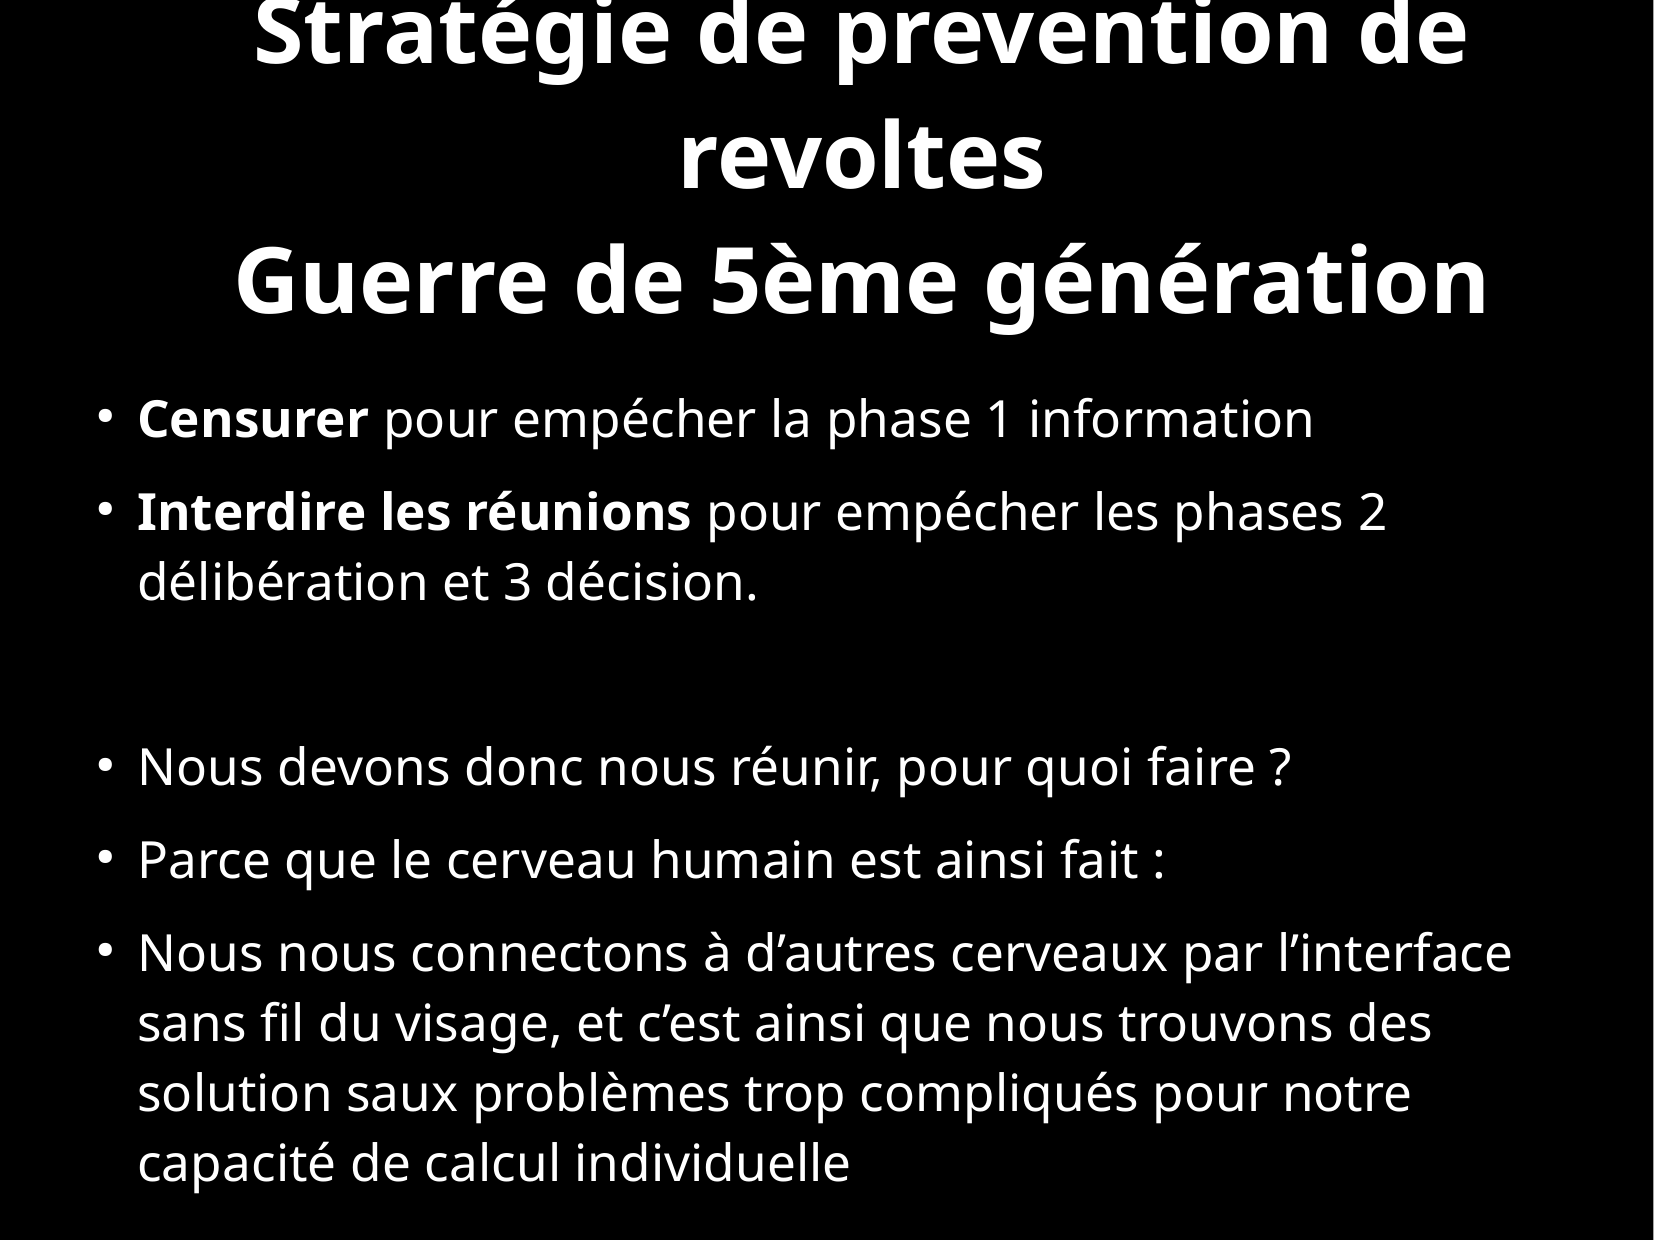

# Stratégie de prevention de revoltes Guerre de 5ème génération
Censurer pour empécher la phase 1 information
Interdire les réunions pour empécher les phases 2 délibération et 3 décision.
Nous devons donc nous réunir, pour quoi faire ?
Parce que le cerveau humain est ainsi fait :
Nous nous connectons à d’autres cerveaux par l’interface sans fil du visage, et c’est ainsi que nous trouvons des solution saux problèmes trop compliqués pour notre capacité de calcul individuelle